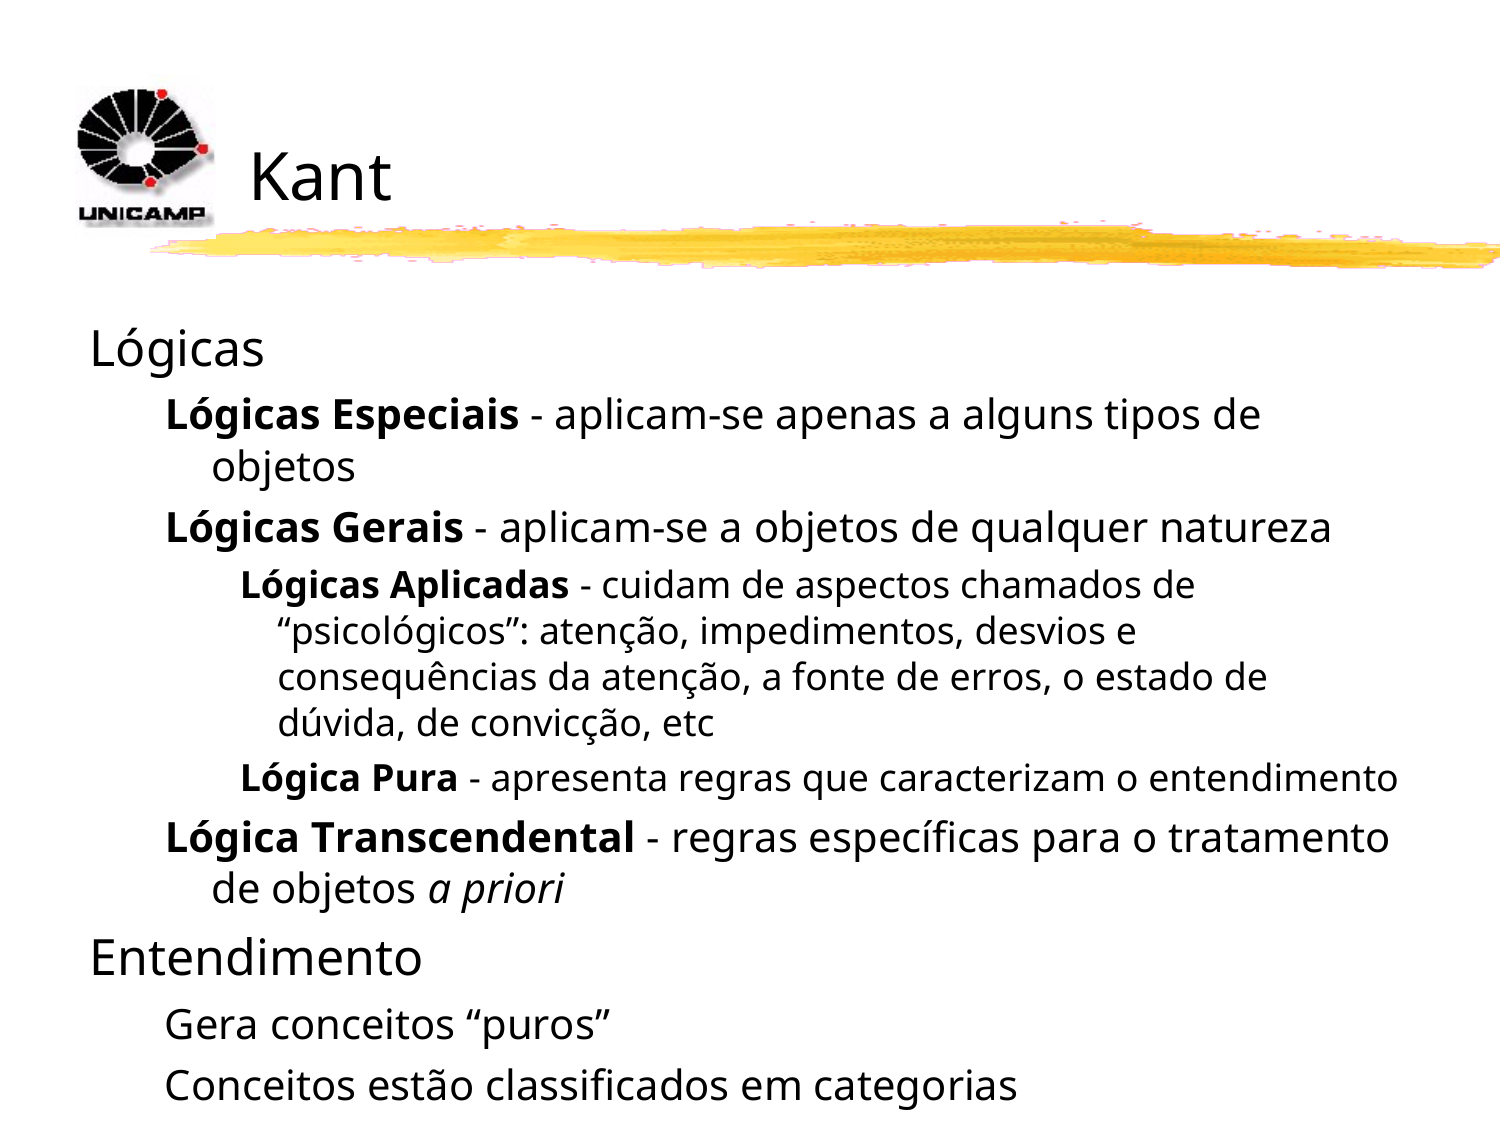

# Kant
Lógicas
Lógicas Especiais - aplicam-se apenas a alguns tipos de objetos
Lógicas Gerais - aplicam-se a objetos de qualquer natureza
Lógicas Aplicadas - cuidam de aspectos chamados de “psicológicos”: atenção, impedimentos, desvios e consequências da atenção, a fonte de erros, o estado de dúvida, de convicção, etc
Lógica Pura - apresenta regras que caracterizam o entendimento
Lógica Transcendental - regras específicas para o tratamento de objetos a priori
Entendimento
Gera conceitos “puros”
Conceitos estão classificados em categorias